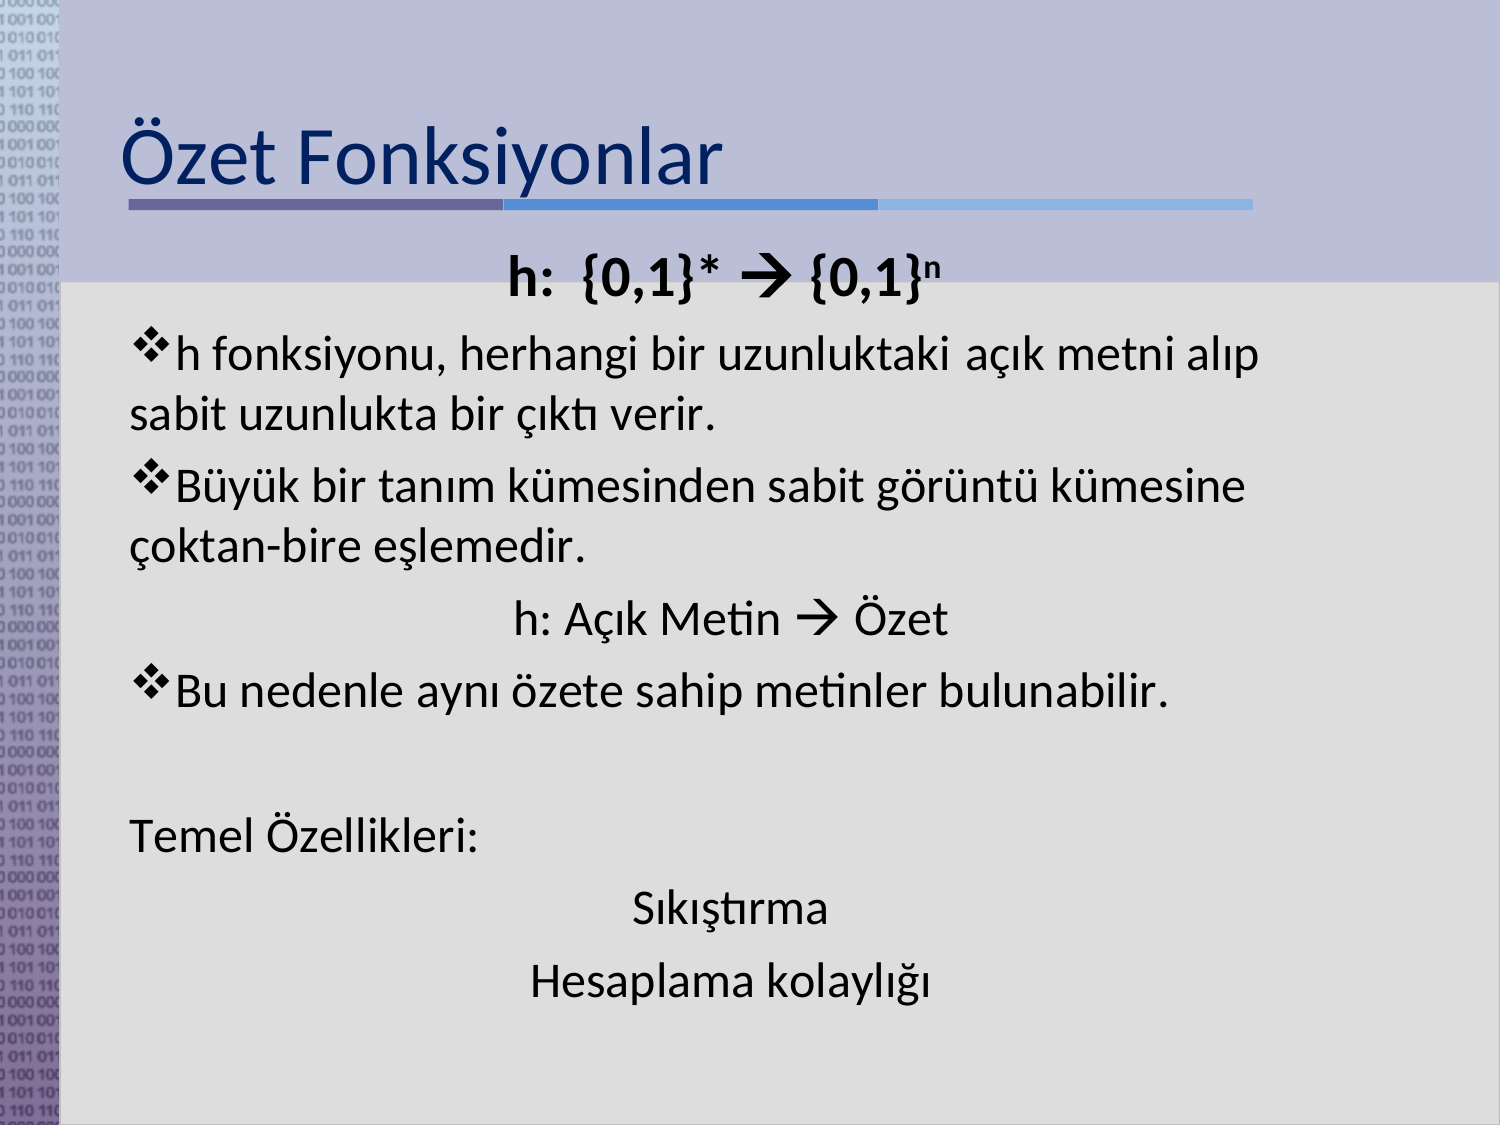

Özet Fonksiyonlar
h: {0,1}*  {0,1}n
h fonksiyonu, herhangi bir uzunluktaki açık metni alıp sabit uzunlukta bir çıktı verir.
Büyük bir tanım kümesinden sabit görüntü kümesine çoktan-bire eşlemedir.
h: Açık Metin  Özet
Bu nedenle aynı özete sahip metinler bulunabilir.
Temel Özellikleri:
Sıkıştırma
Hesaplama kolaylığı